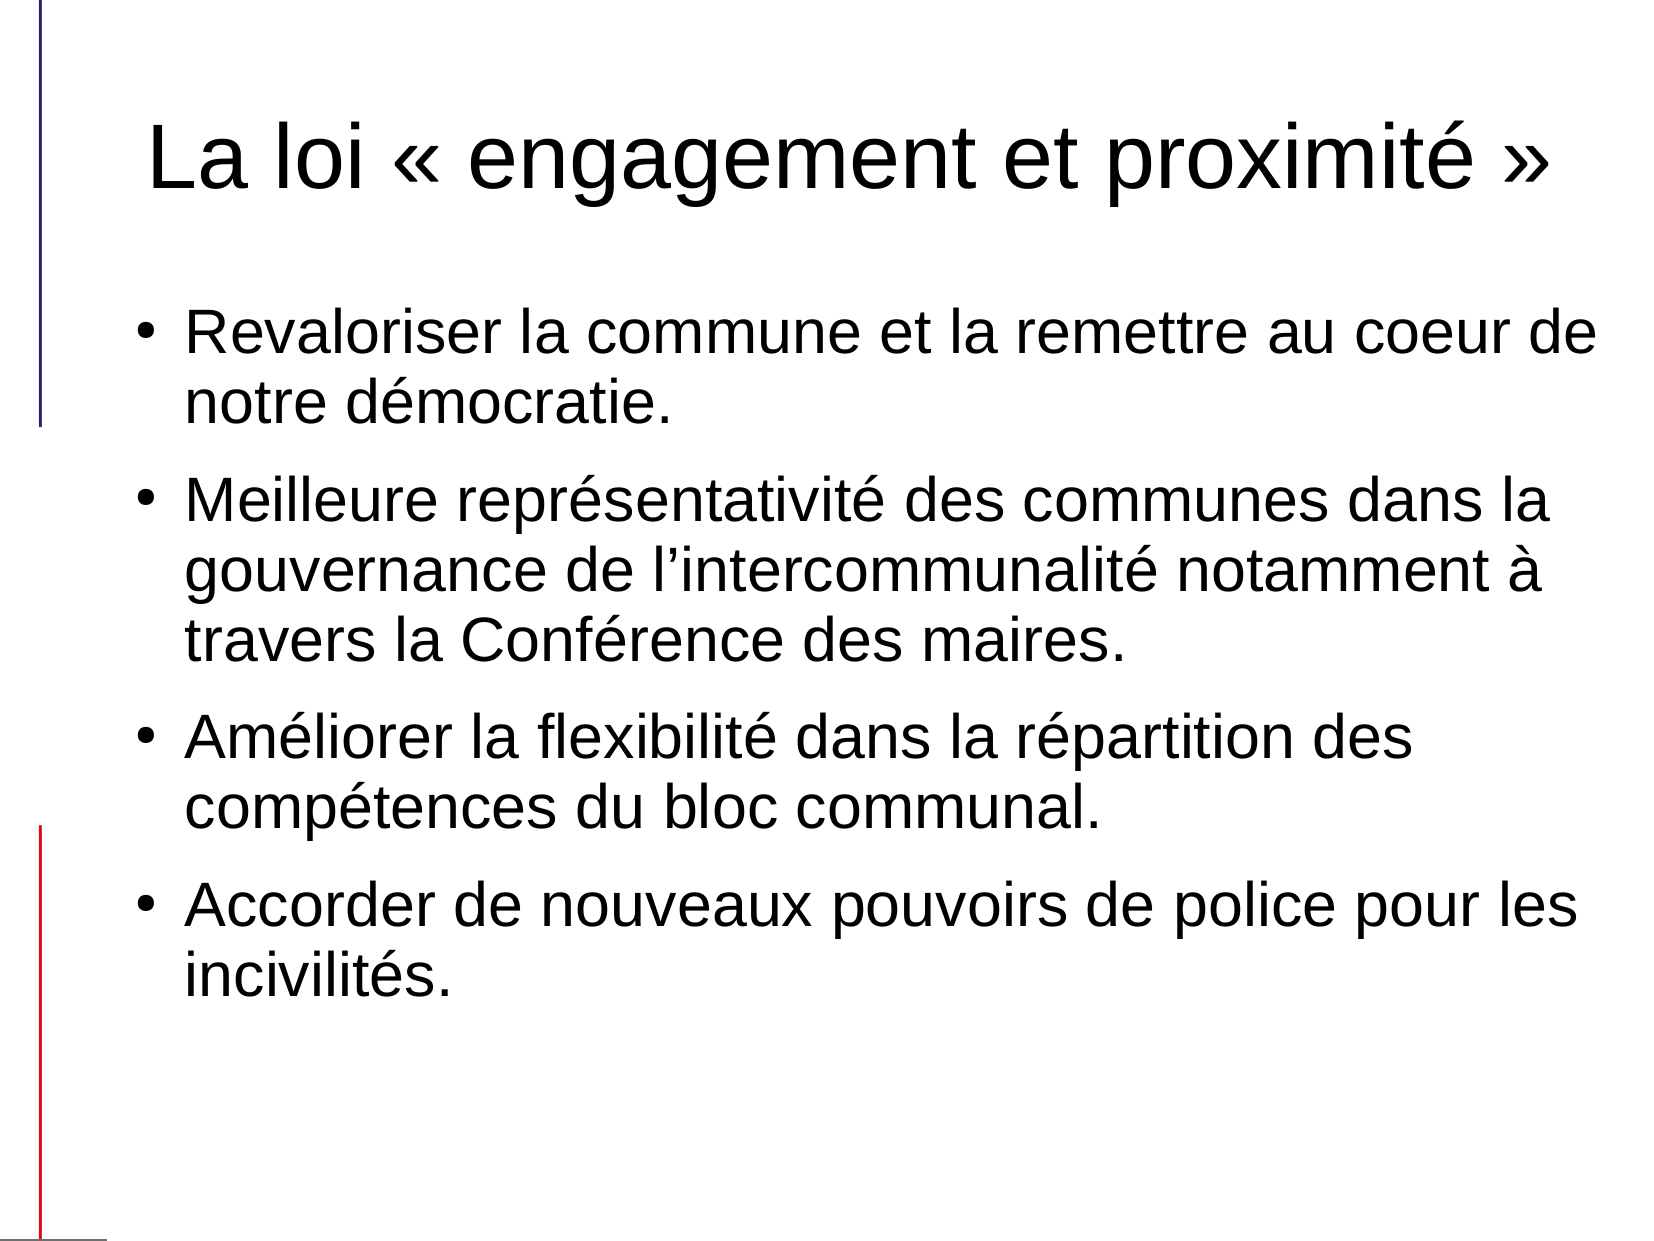

# La loi « engagement et proximité »
Revaloriser la commune et la remettre au coeur de notre démocratie.
Meilleure représentativité des communes dans la gouvernance de l’intercommunalité notamment à travers la Conférence des maires.
Améliorer la flexibilité dans la répartition des compétences du bloc communal.
Accorder de nouveaux pouvoirs de police pour les incivilités.